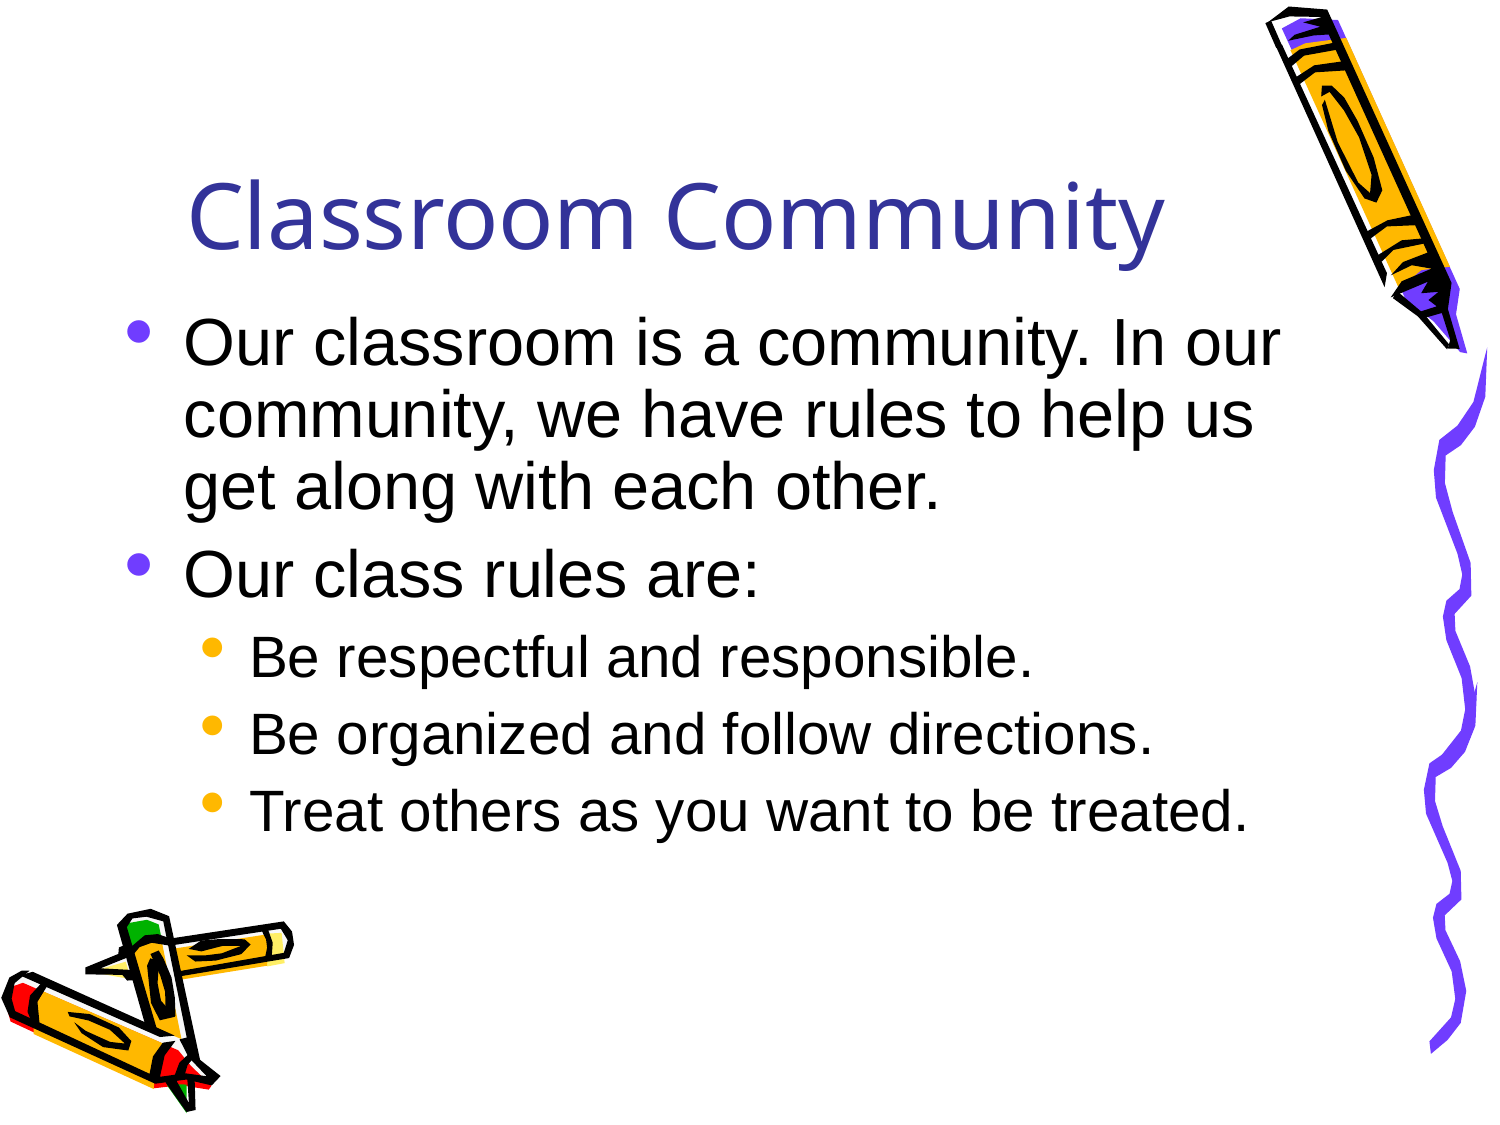

# Classroom Community
Our classroom is a community. In our community, we have rules to help us get along with each other.
Our class rules are:
Be respectful and responsible.
Be organized and follow directions.
Treat others as you want to be treated.